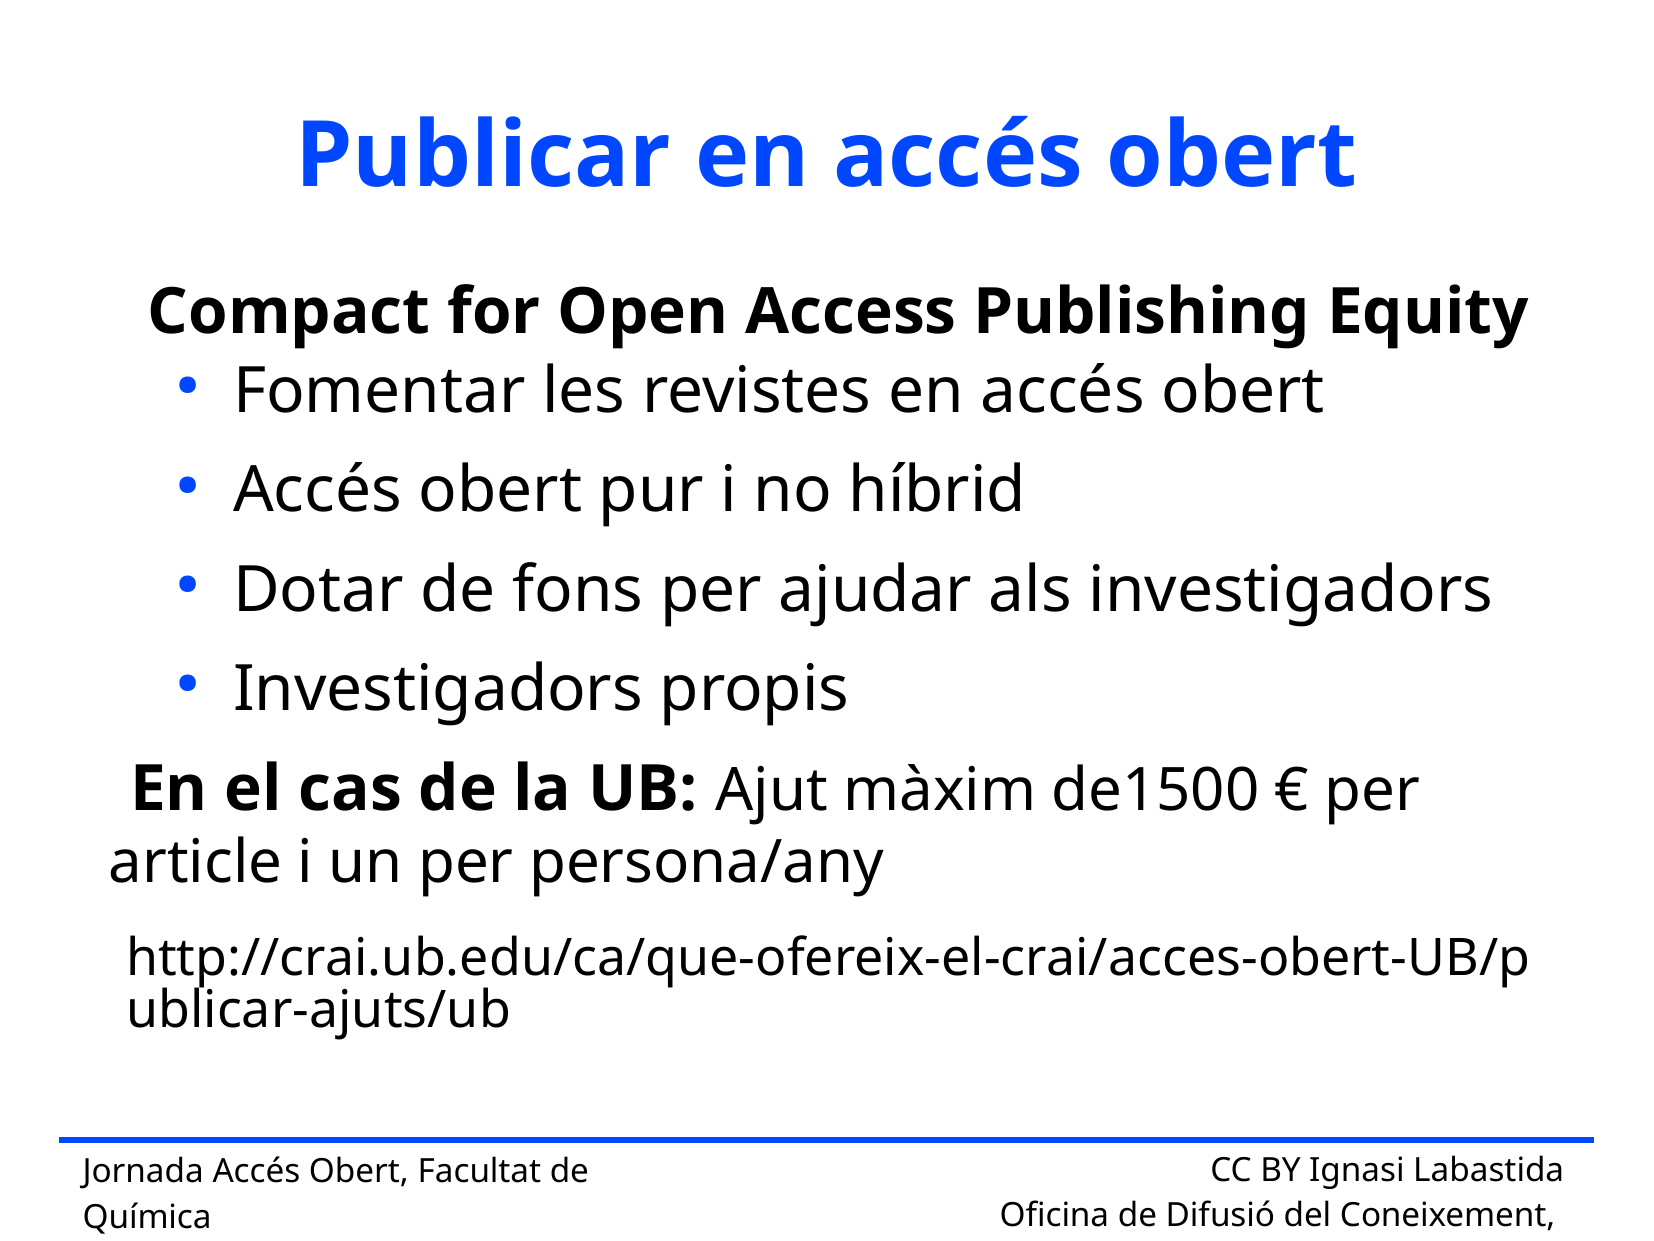

# Publicar en accés obert
Compact for Open Access Publishing Equity
Fomentar les revistes en accés obert
Accés obert pur i no híbrid
Dotar de fons per ajudar als investigadors
Investigadors propis
En el cas de la UB: Ajut màxim de1500 € per article i un per persona/any
http://crai.ub.edu/ca/que-ofereix-el-crai/acces-obert-UB/publicar-ajuts/ub